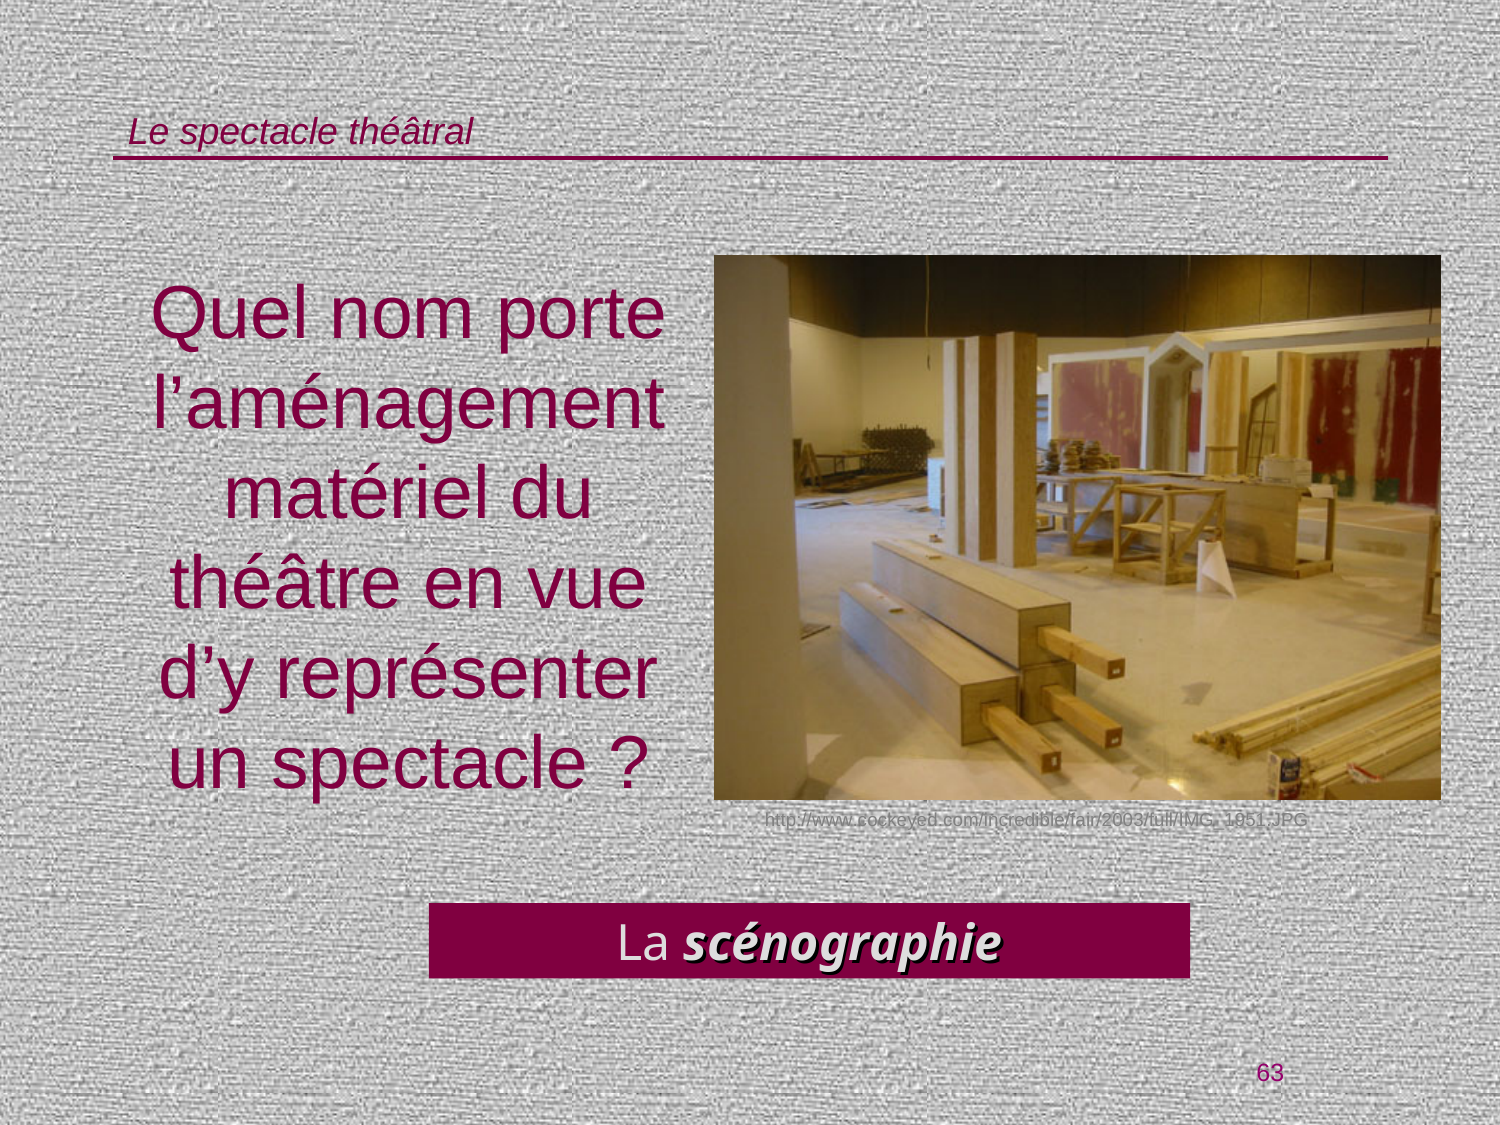

Quel nom porte l’aménagement matériel du théâtre en vue d’y représenter un spectacle ?
http://www.cockeyed.com/incredible/fair/2003/full/IMG_1951.JPG
La scénographie
63